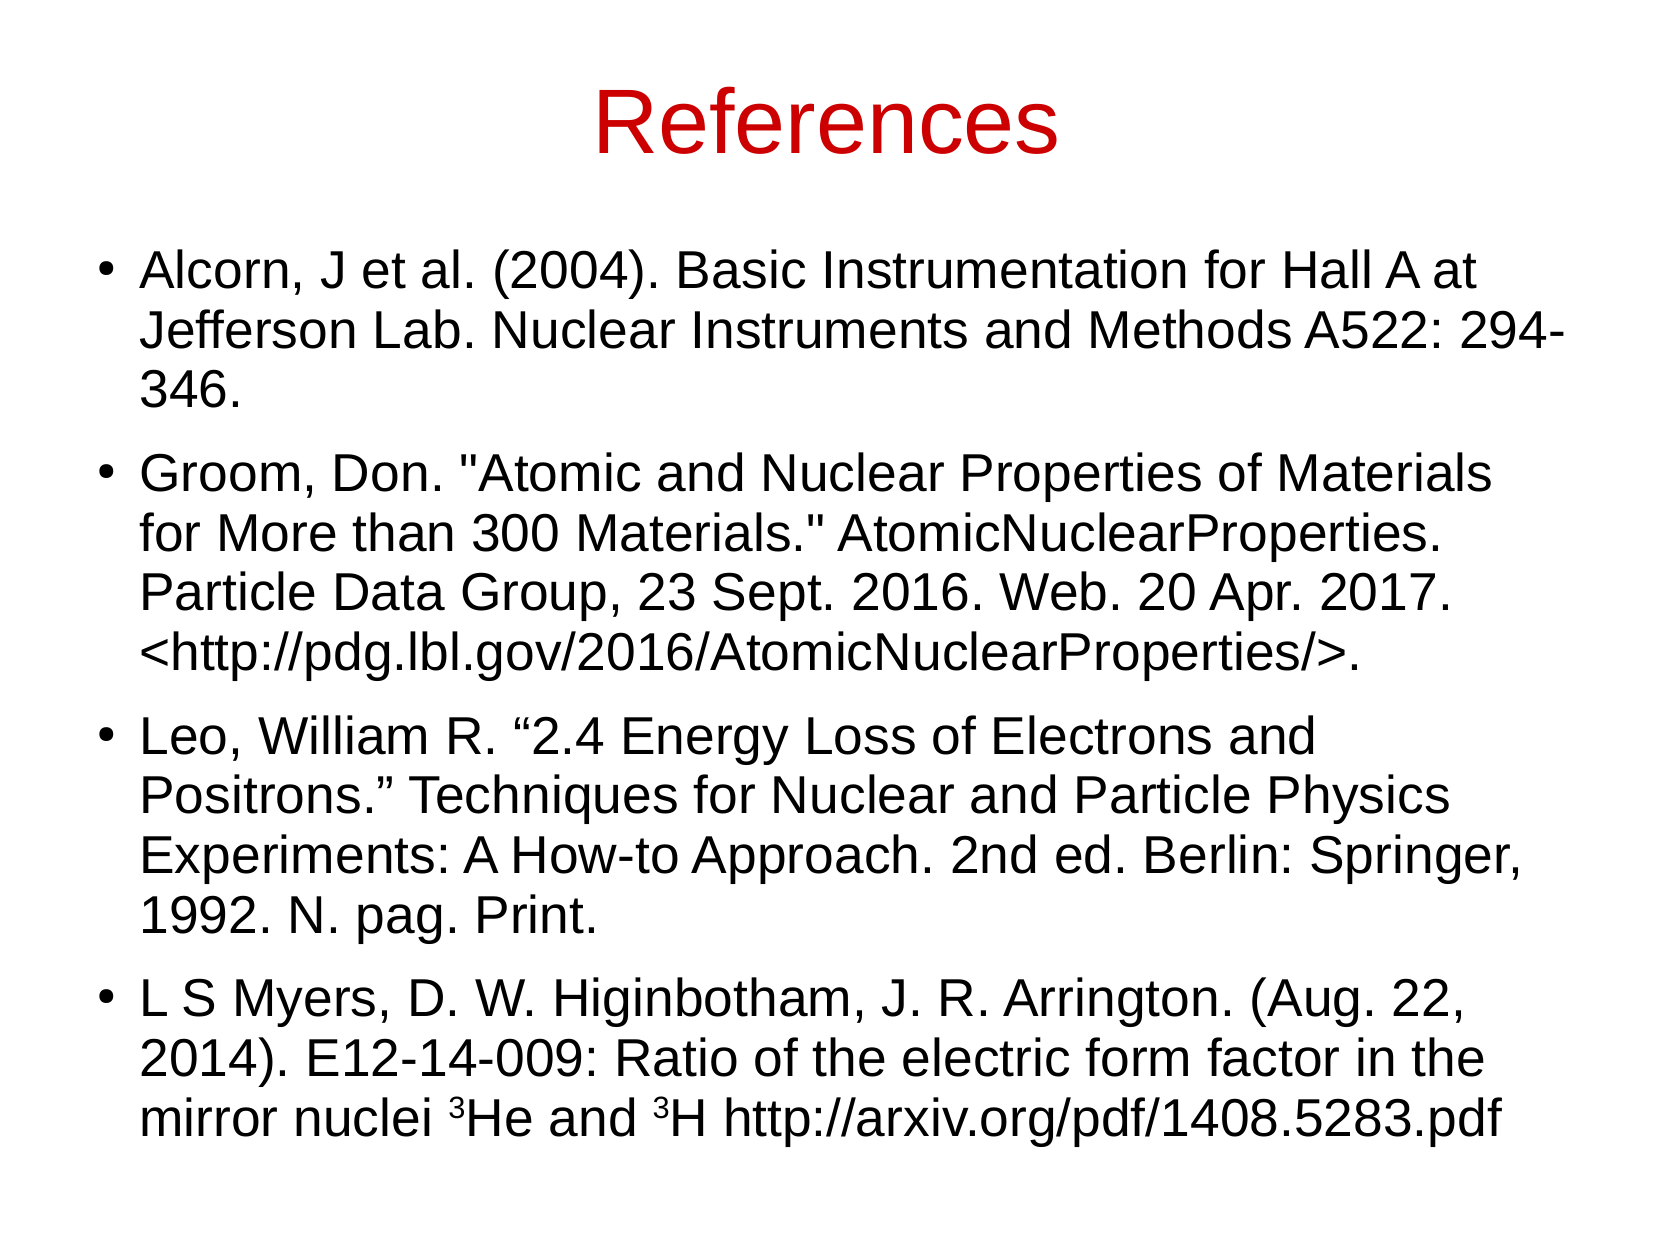

# References
Alcorn, J et al. (2004). Basic Instrumentation for Hall A at Jefferson Lab. Nuclear Instruments and Methods A522: 294-346.
Groom, Don. "Atomic and Nuclear Properties of Materials for More than 300 Materials." AtomicNuclearProperties. Particle Data Group, 23 Sept. 2016. Web. 20 Apr. 2017. <http://pdg.lbl.gov/2016/AtomicNuclearProperties/>.
Leo, William R. “2.4 Energy Loss of Electrons and Positrons.” Techniques for Nuclear and Particle Physics Experiments: A How-to Approach. 2nd ed. Berlin: Springer, 1992. N. pag. Print.
L S Myers, D. W. Higinbotham, J. R. Arrington. (Aug. 22, 2014). E12-14-009: Ratio of the electric form factor in the mirror nuclei 3He and 3H http://arxiv.org/pdf/1408.5283.pdf